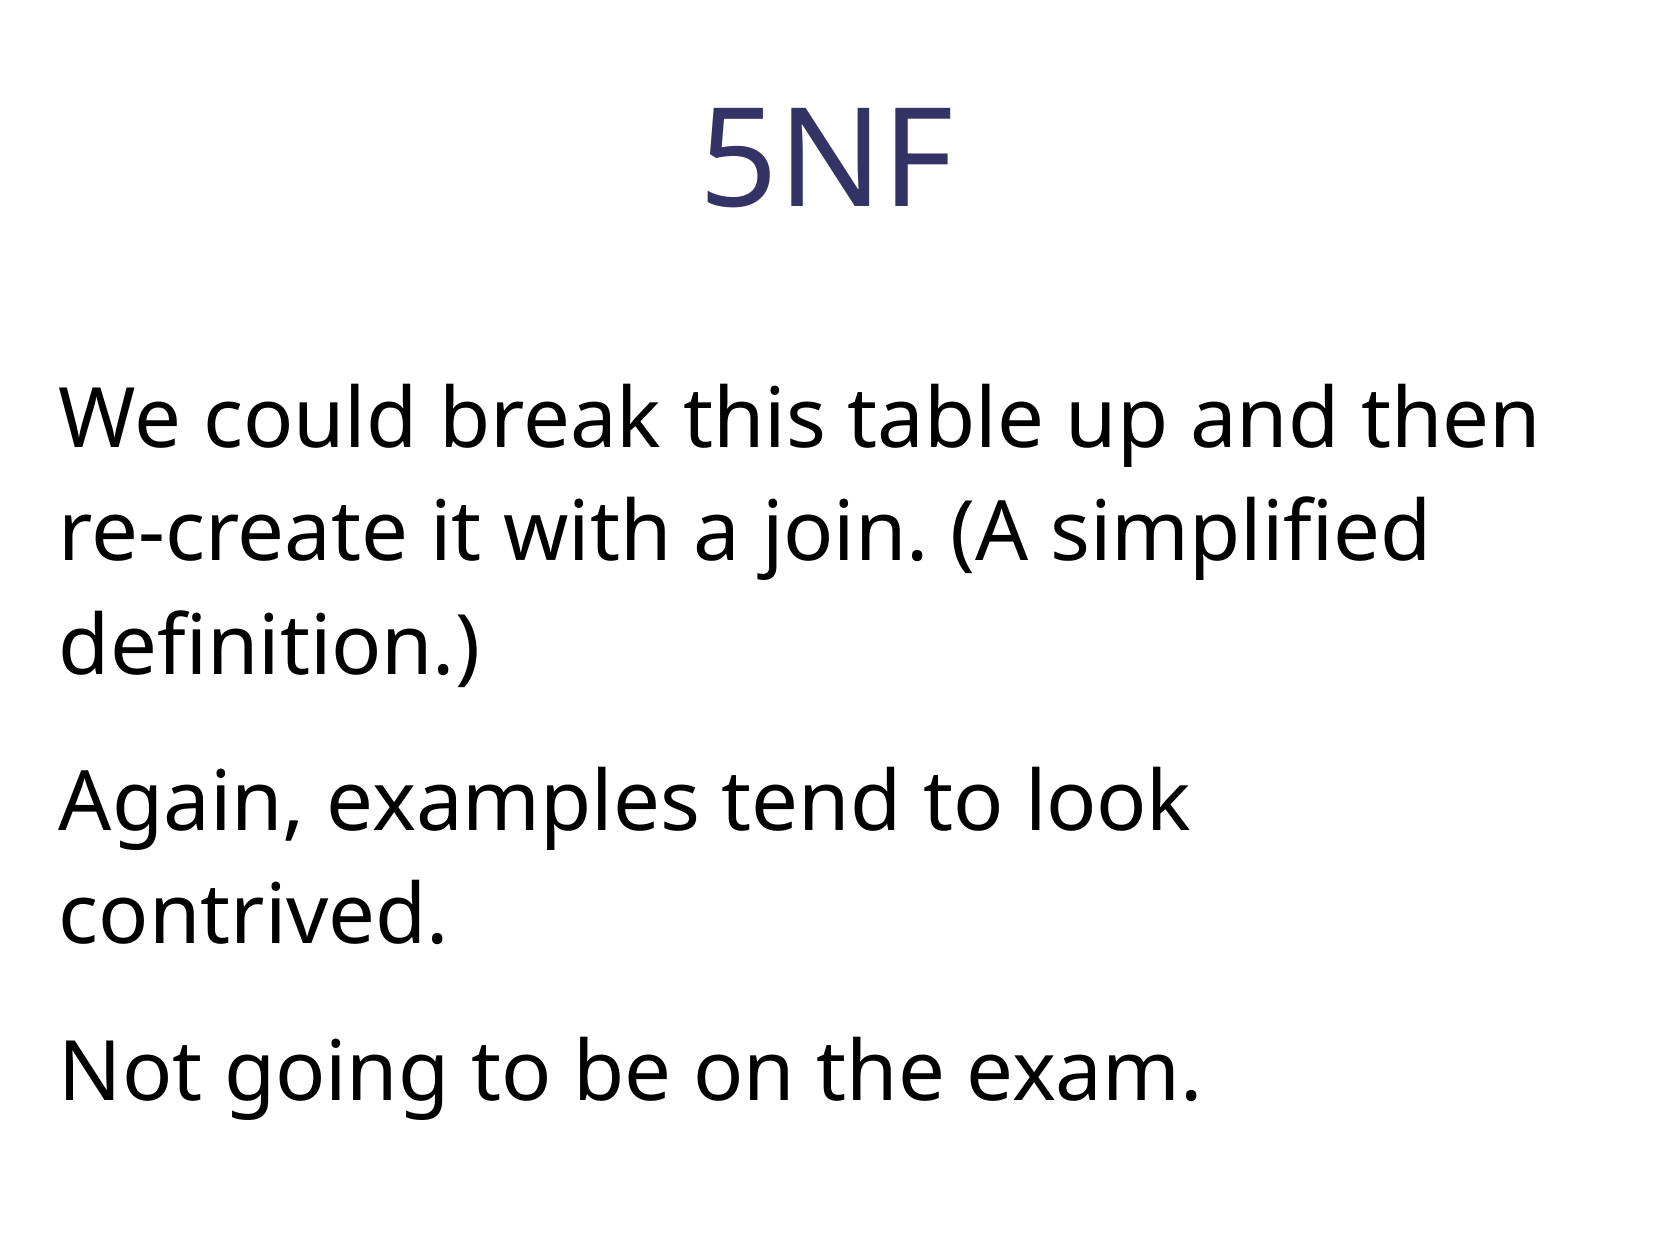

5NF
# We could break this table up and then re-create it with a join. (A simplified definition.)
Again, examples tend to look contrived.
Not going to be on the exam.